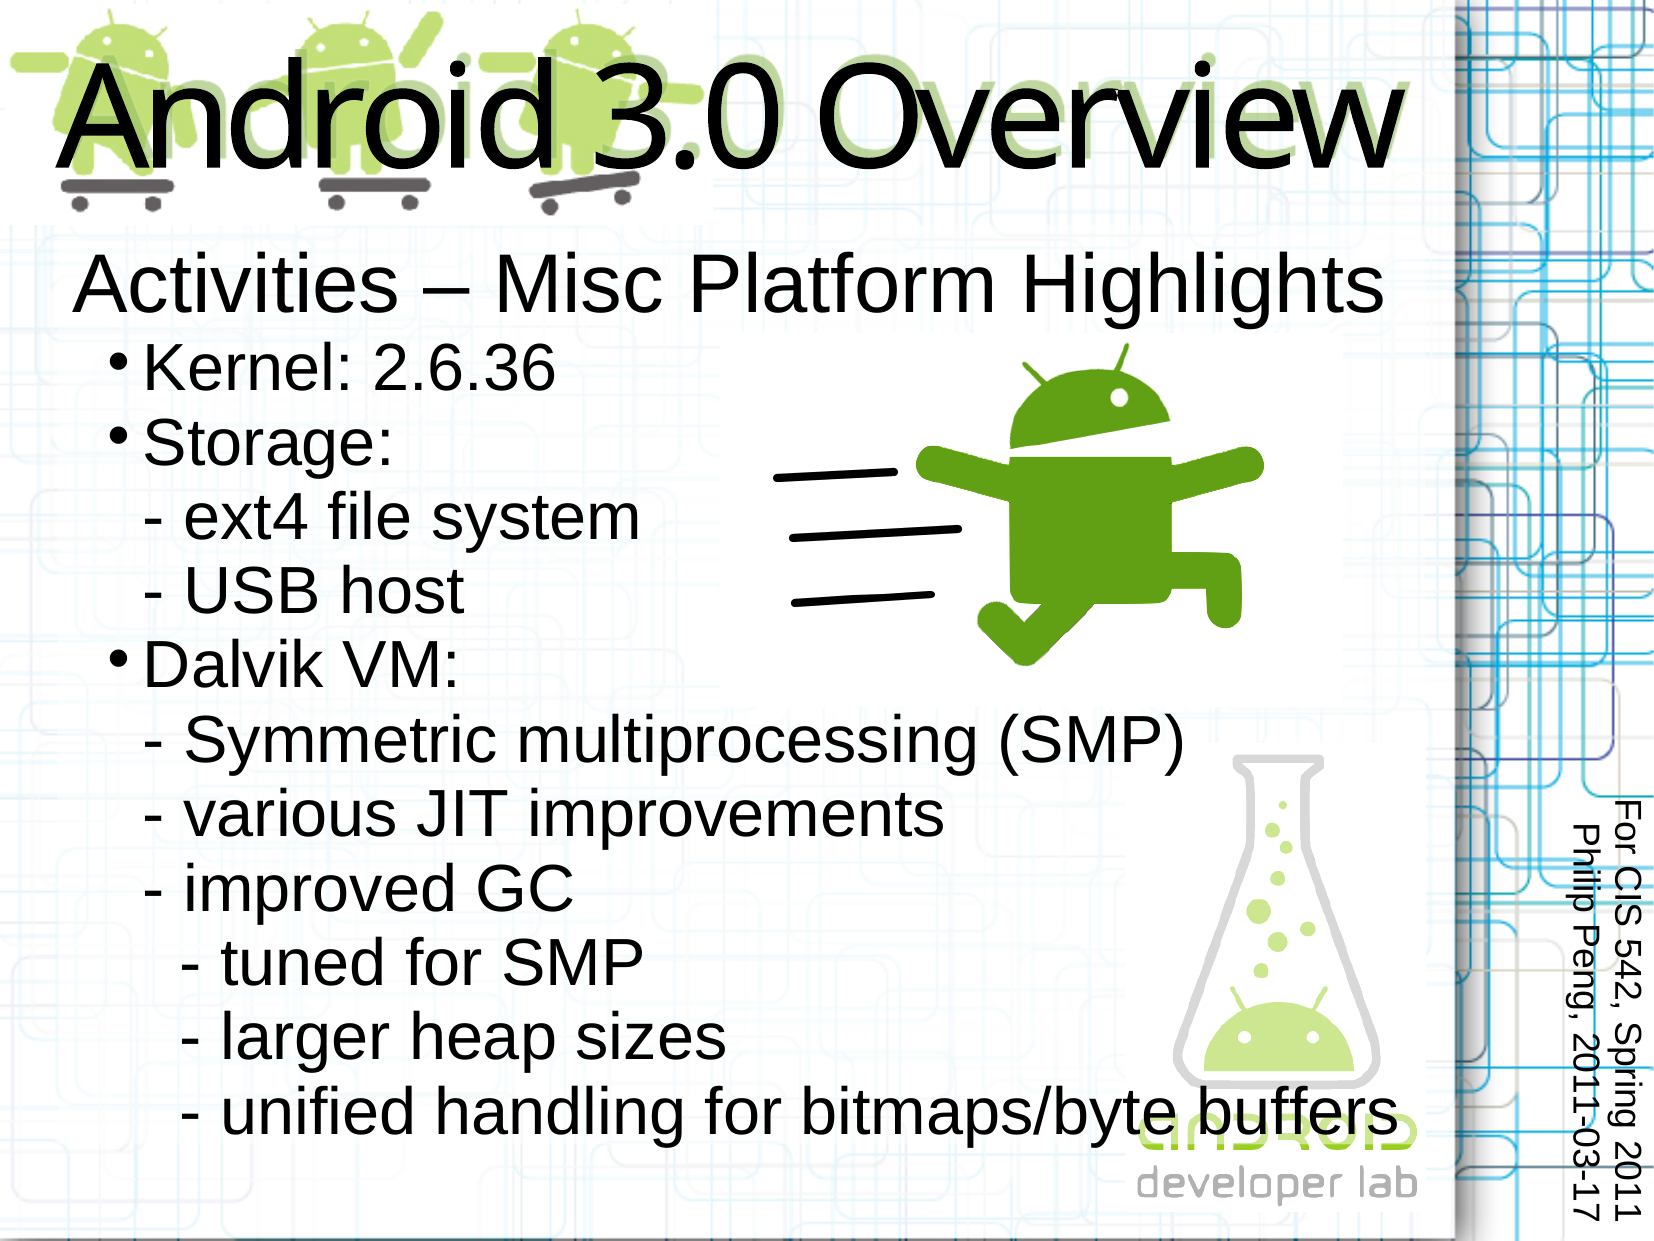

Android 3.0 Overview
Activities – Misc Platform Highlights
Kernel: 2.6.36
Storage:
- ext4 file system
- USB host
Dalvik VM:
- Symmetric multiprocessing (SMP)
- various JIT improvements
- improved GC
 - tuned for SMP
 - larger heap sizes
 - unified handling for bitmaps/byte buffers
For CIS 542, Spring 2011
Philip Peng, 2011-03-17